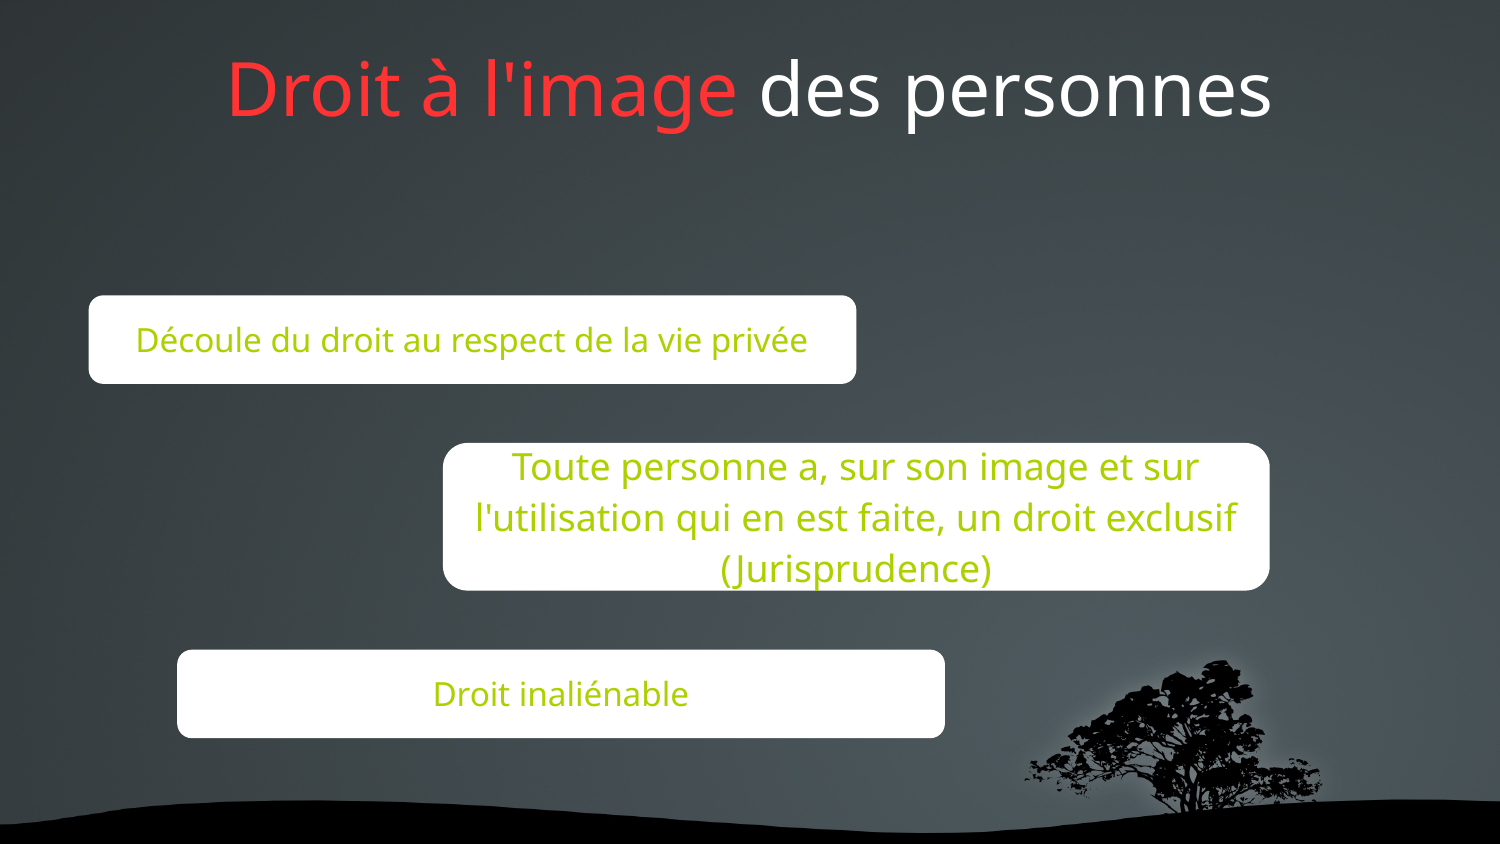

Droit à l'image des personnes
Découle du droit au respect de la vie privée
Toute personne a, sur son image et sur
l'utilisation qui en est faite, un droit exclusif
(Jurisprudence)
Droit inaliénable